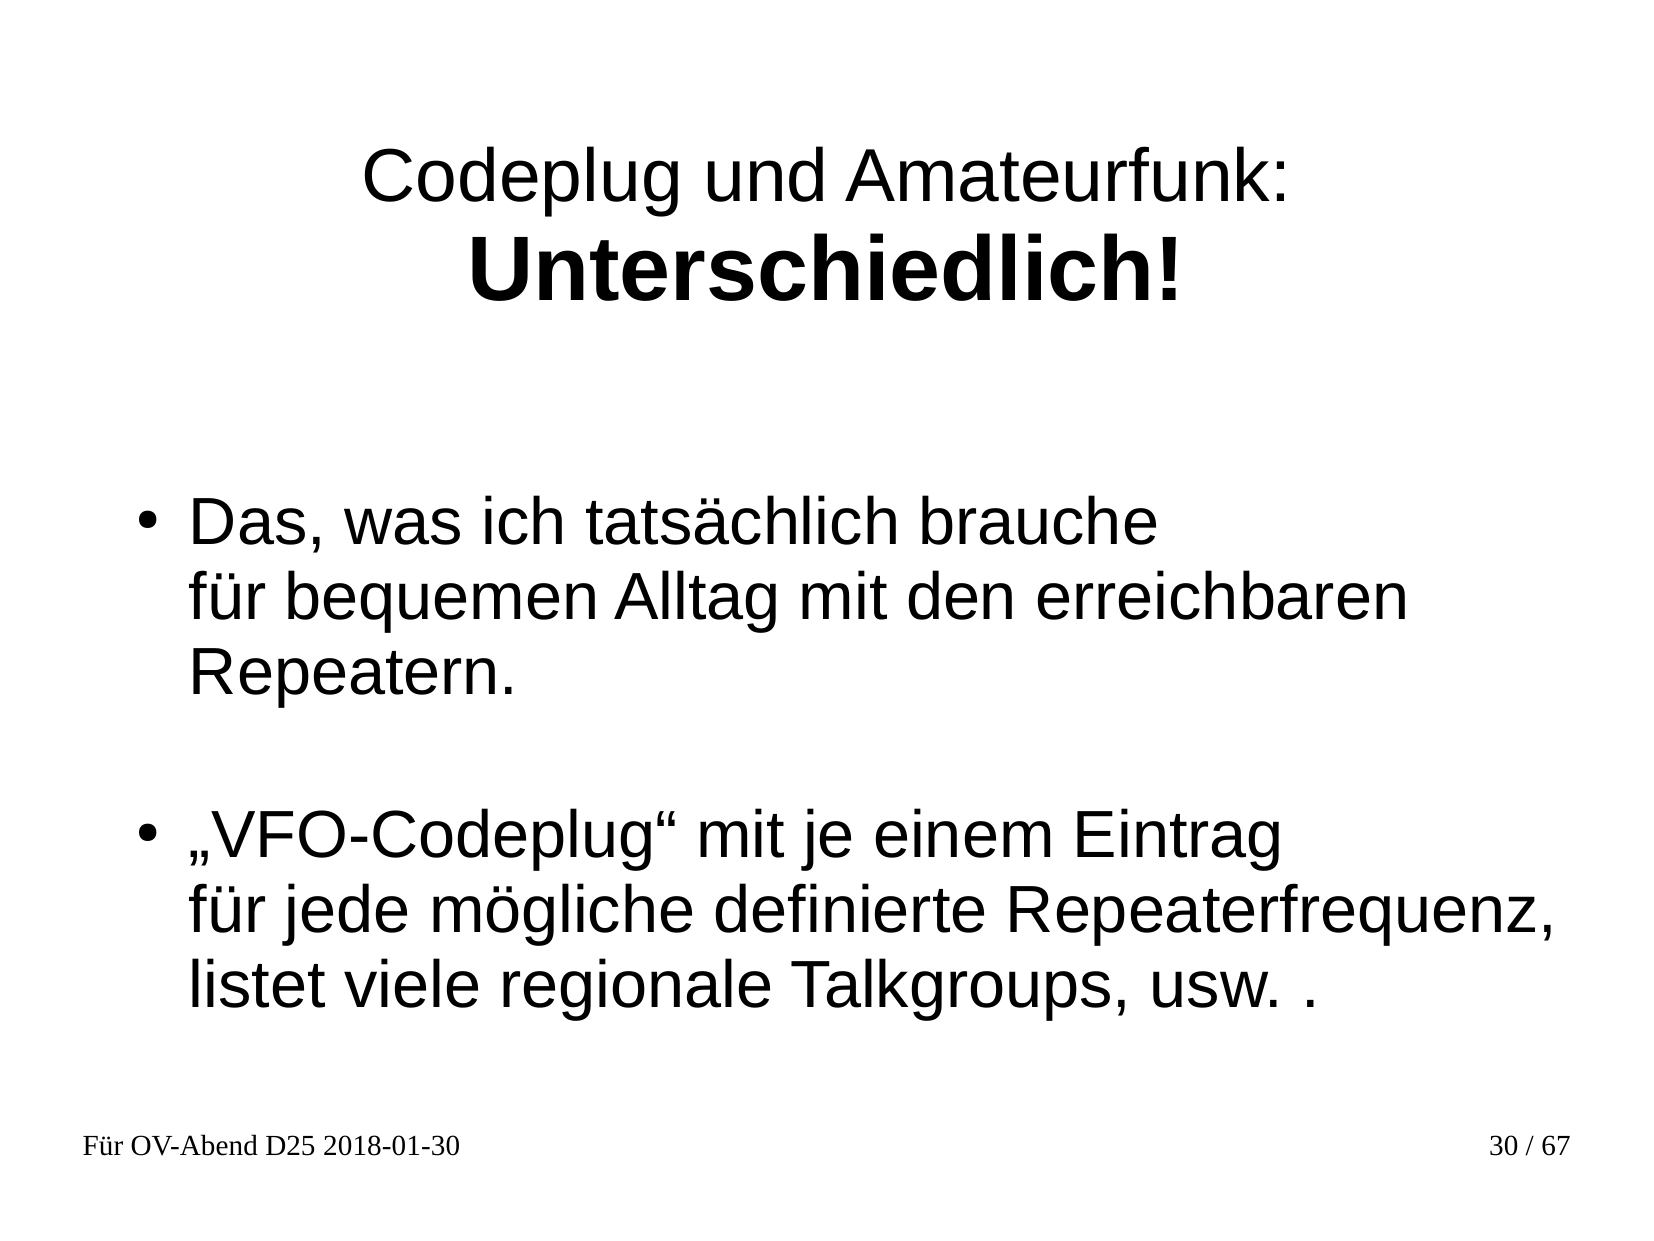

# Codeplug und Amateurfunk: Unterschiedlich!
Das, was ich tatsächlich brauche
für bequemen Alltag mit den erreichbaren Repeatern.
„VFO-Codeplug“ mit je einem Eintrag
für jede mögliche definierte Repeaterfrequenz,
listet viele regionale Talkgroups, usw. .
30